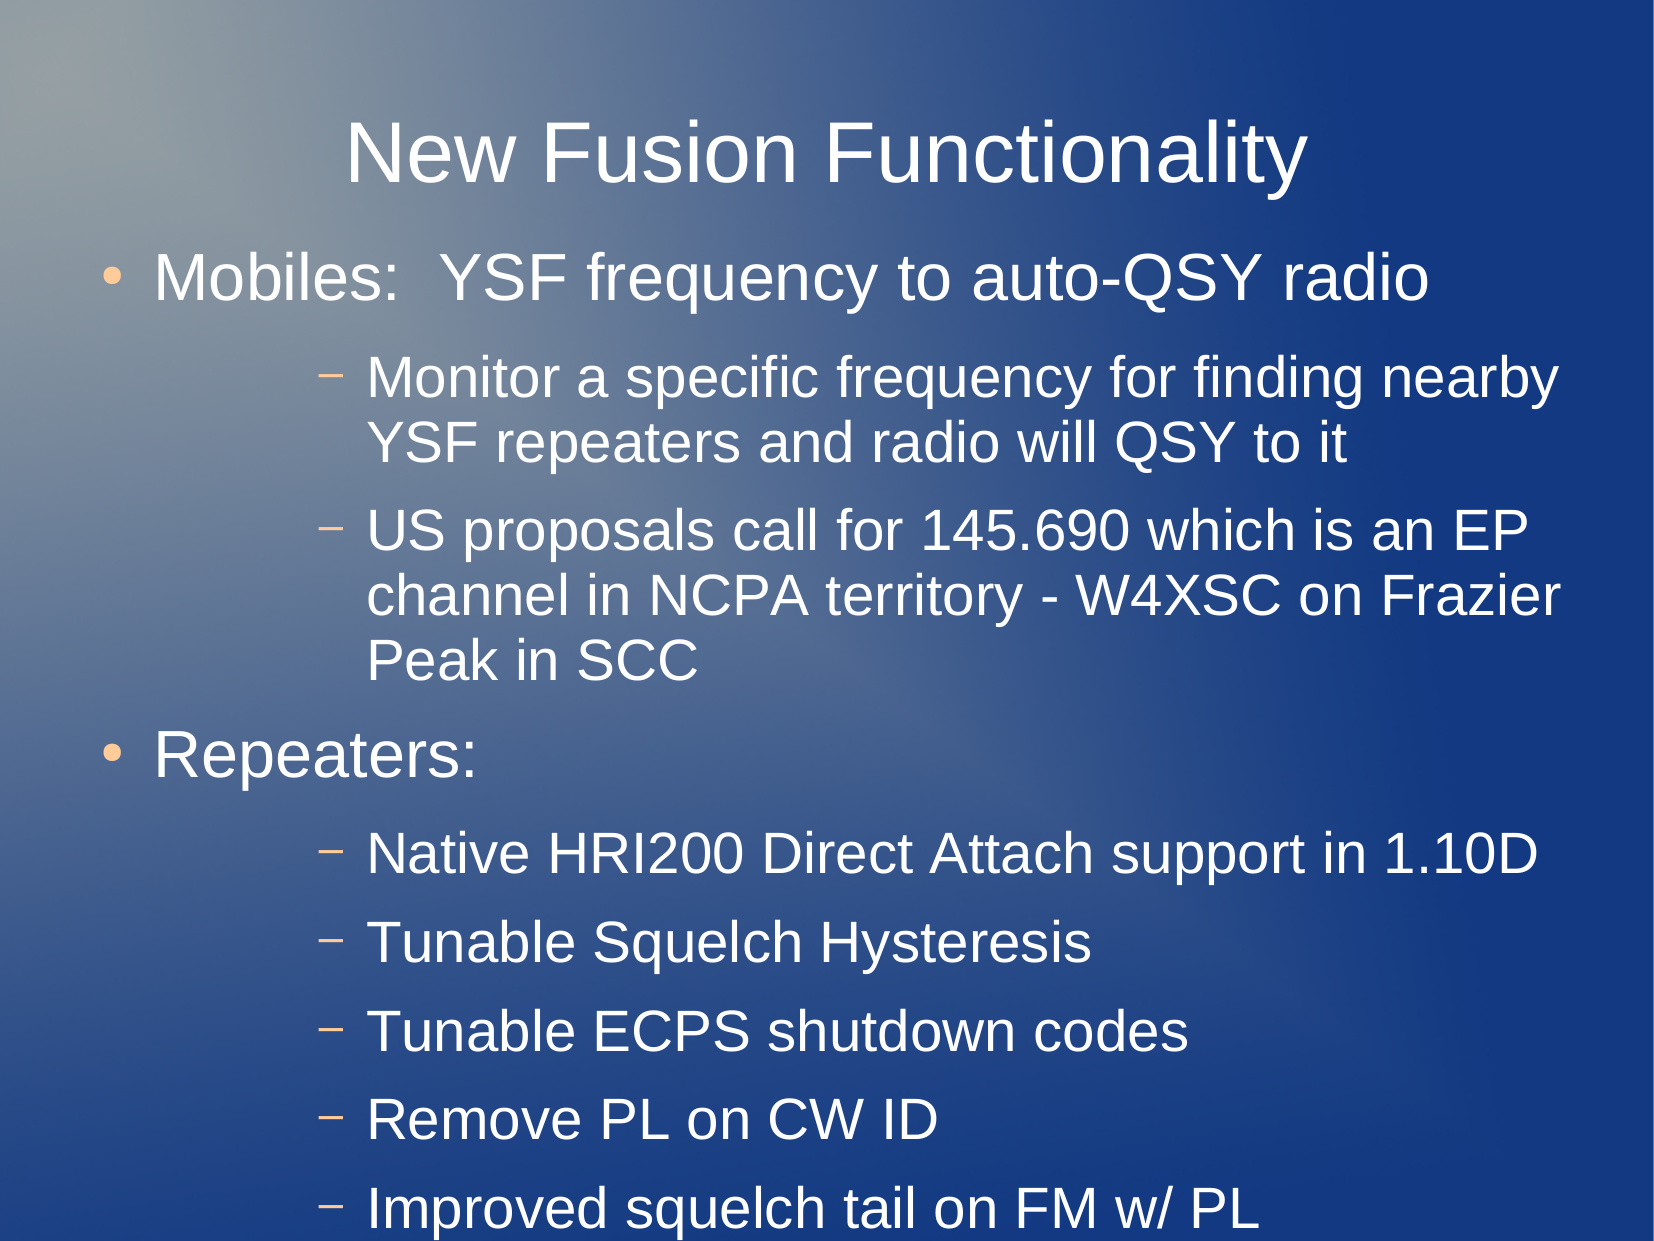

# New Fusion Functionality
Mobiles: YSF frequency to auto-QSY radio
Monitor a specific frequency for finding nearby YSF repeaters and radio will QSY to it
US proposals call for 145.690 which is an EP channel in NCPA territory - W4XSC on Frazier Peak in SCC
Repeaters:
Native HRI200 Direct Attach support in 1.10D
Tunable Squelch Hysteresis
Tunable ECPS shutdown codes
Remove PL on CW ID
Improved squelch tail on FM w/ PL